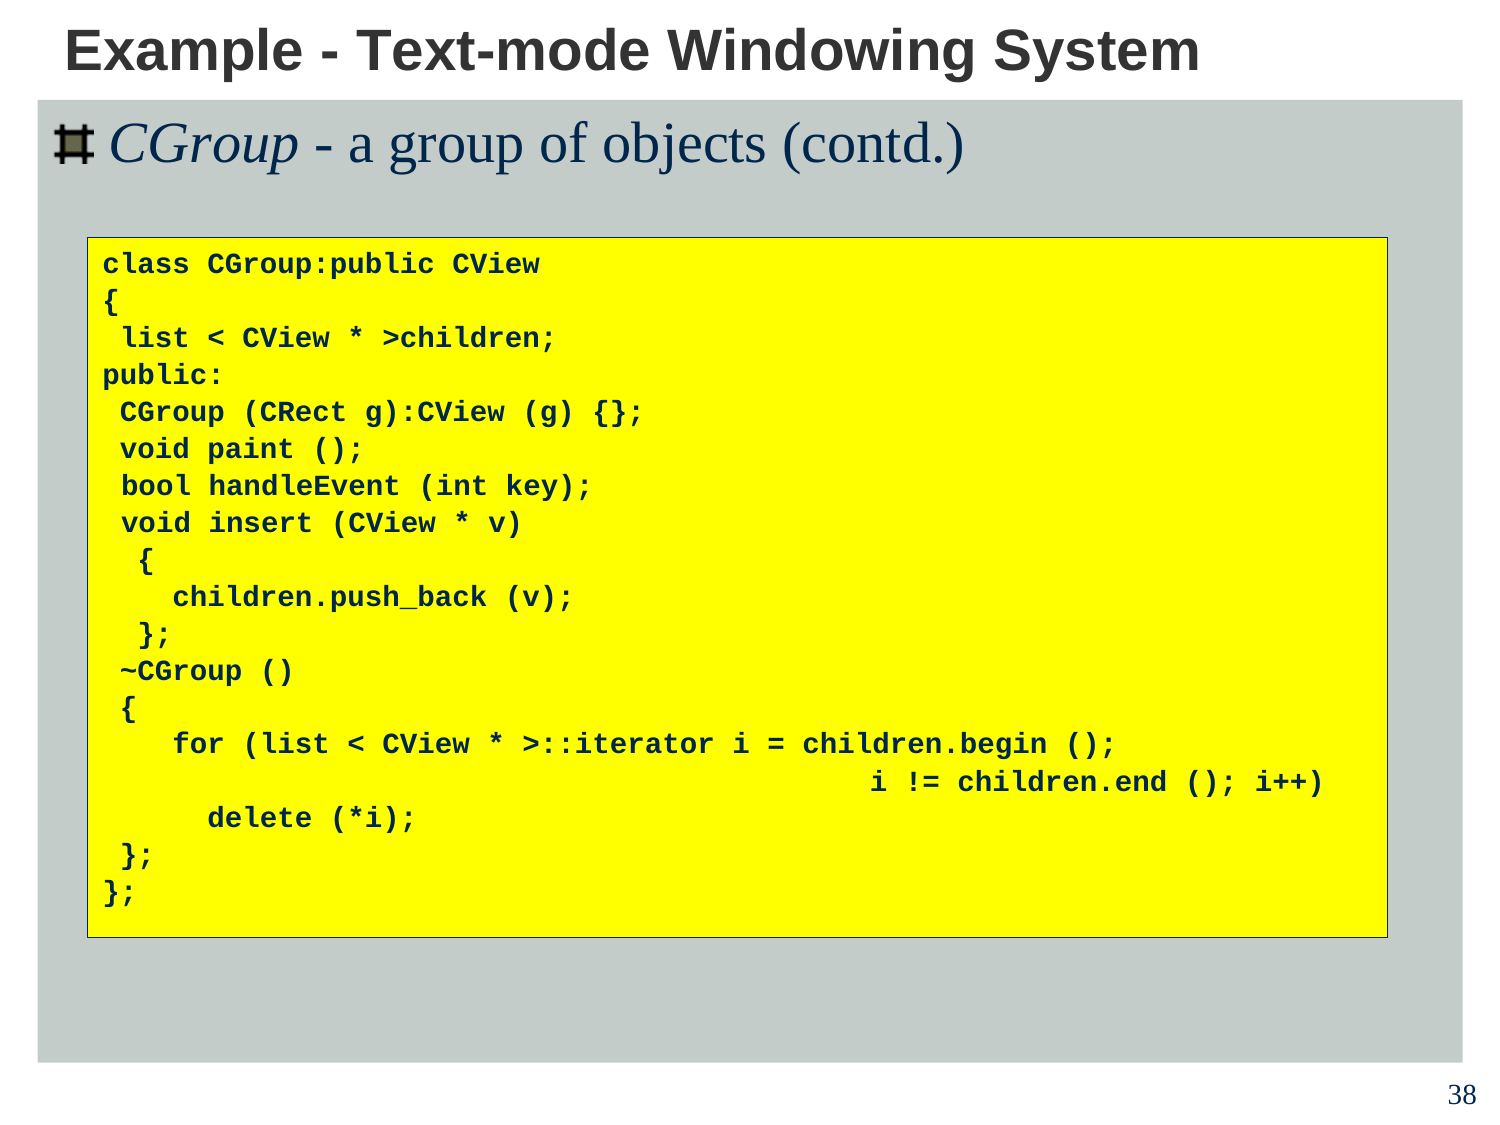

# Example - Text-mode Windowing System
CGroup - a group of objects (contd.)
class CGroup:public CView
{
 list < CView * >children;
public:
 CGroup (CRect g):CView (g) {};
 void paint ();
	bool handleEvent (int key);
	void insert (CView * v)
 {
 children.push_back (v);
 };
 ~CGroup ()
 {
 for (list < CView * >::iterator i = children.begin ();
					 i != children.end (); i++)
 delete (*i);
 };
};